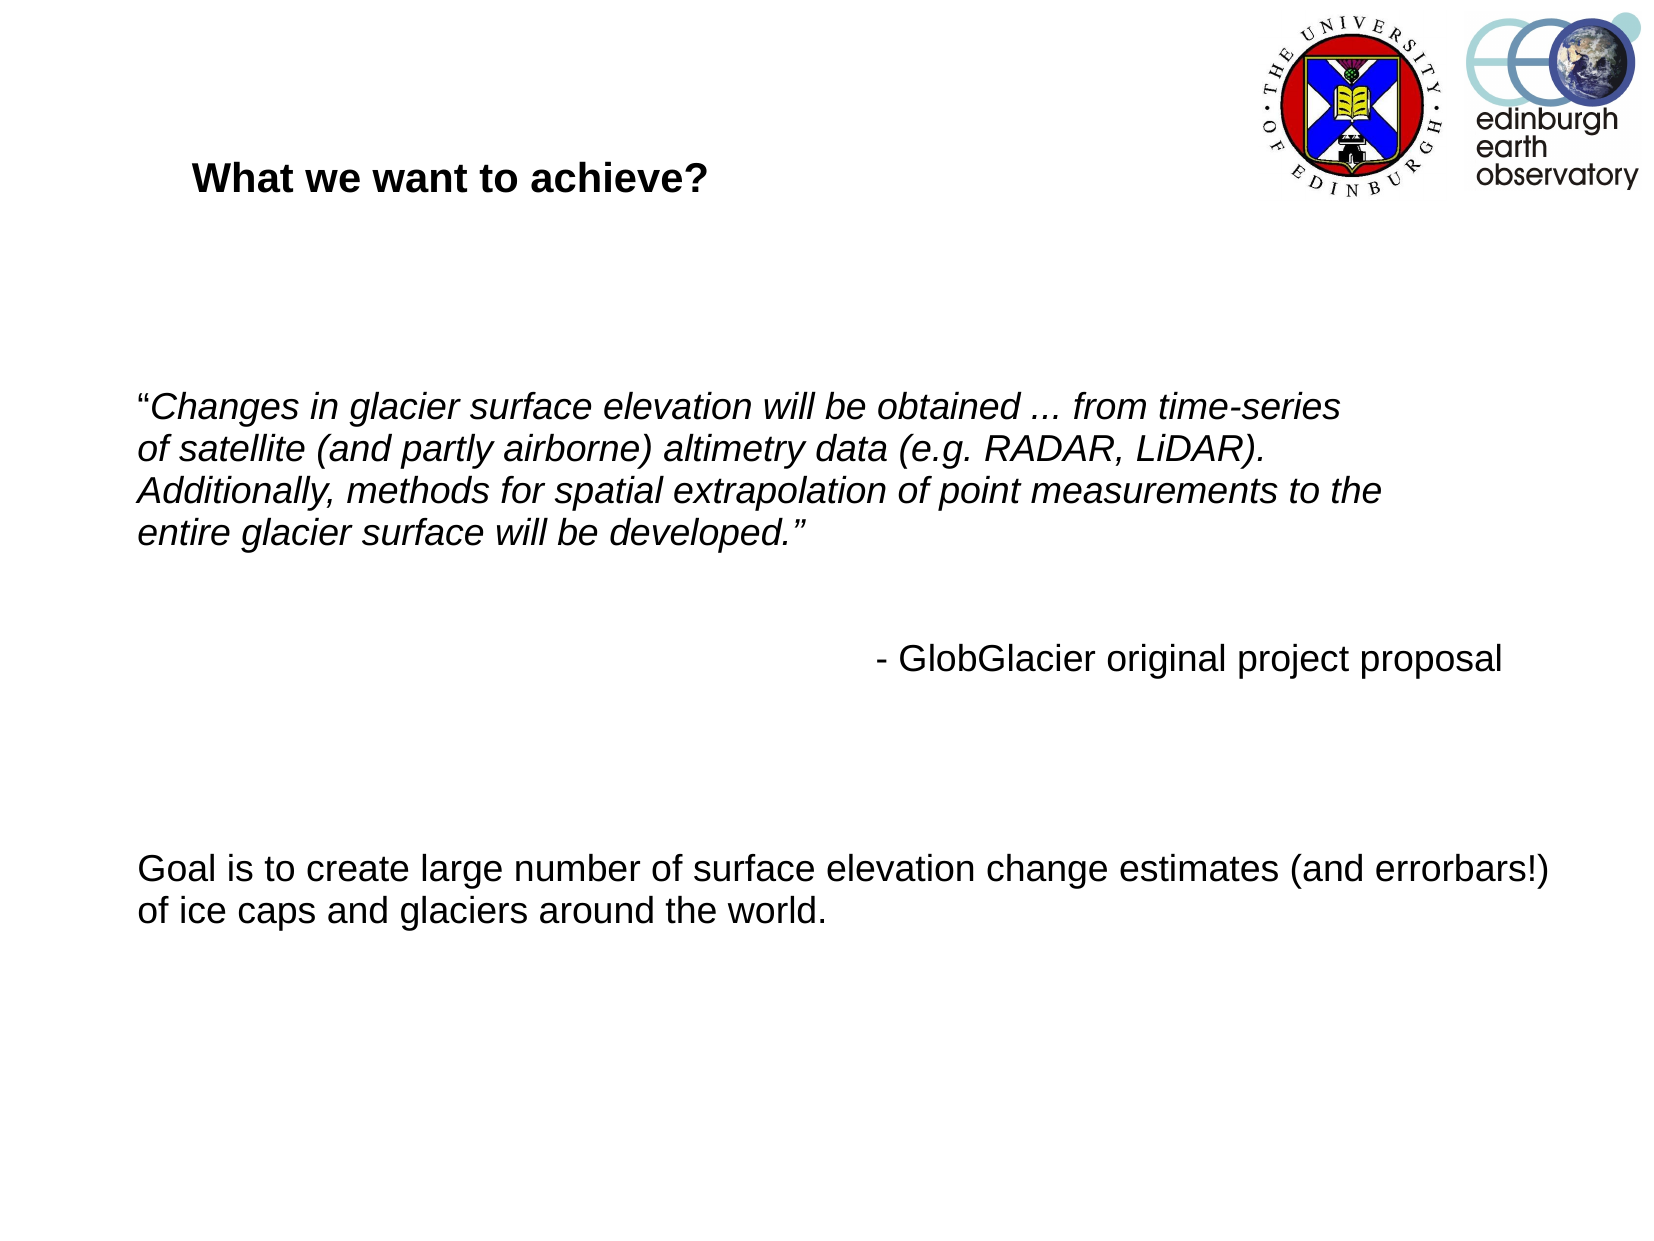

What we want to achieve?
“Changes in glacier surface elevation will be obtained ... from time-series
of satellite (and partly airborne) altimetry data (e.g. RADAR, LiDAR).
Additionally, methods for spatial extrapolation of point measurements to the
entire glacier surface will be developed.”
										- GlobGlacier original project proposal
Goal is to create large number of surface elevation change estimates (and errorbars!)
of ice caps and glaciers around the world.